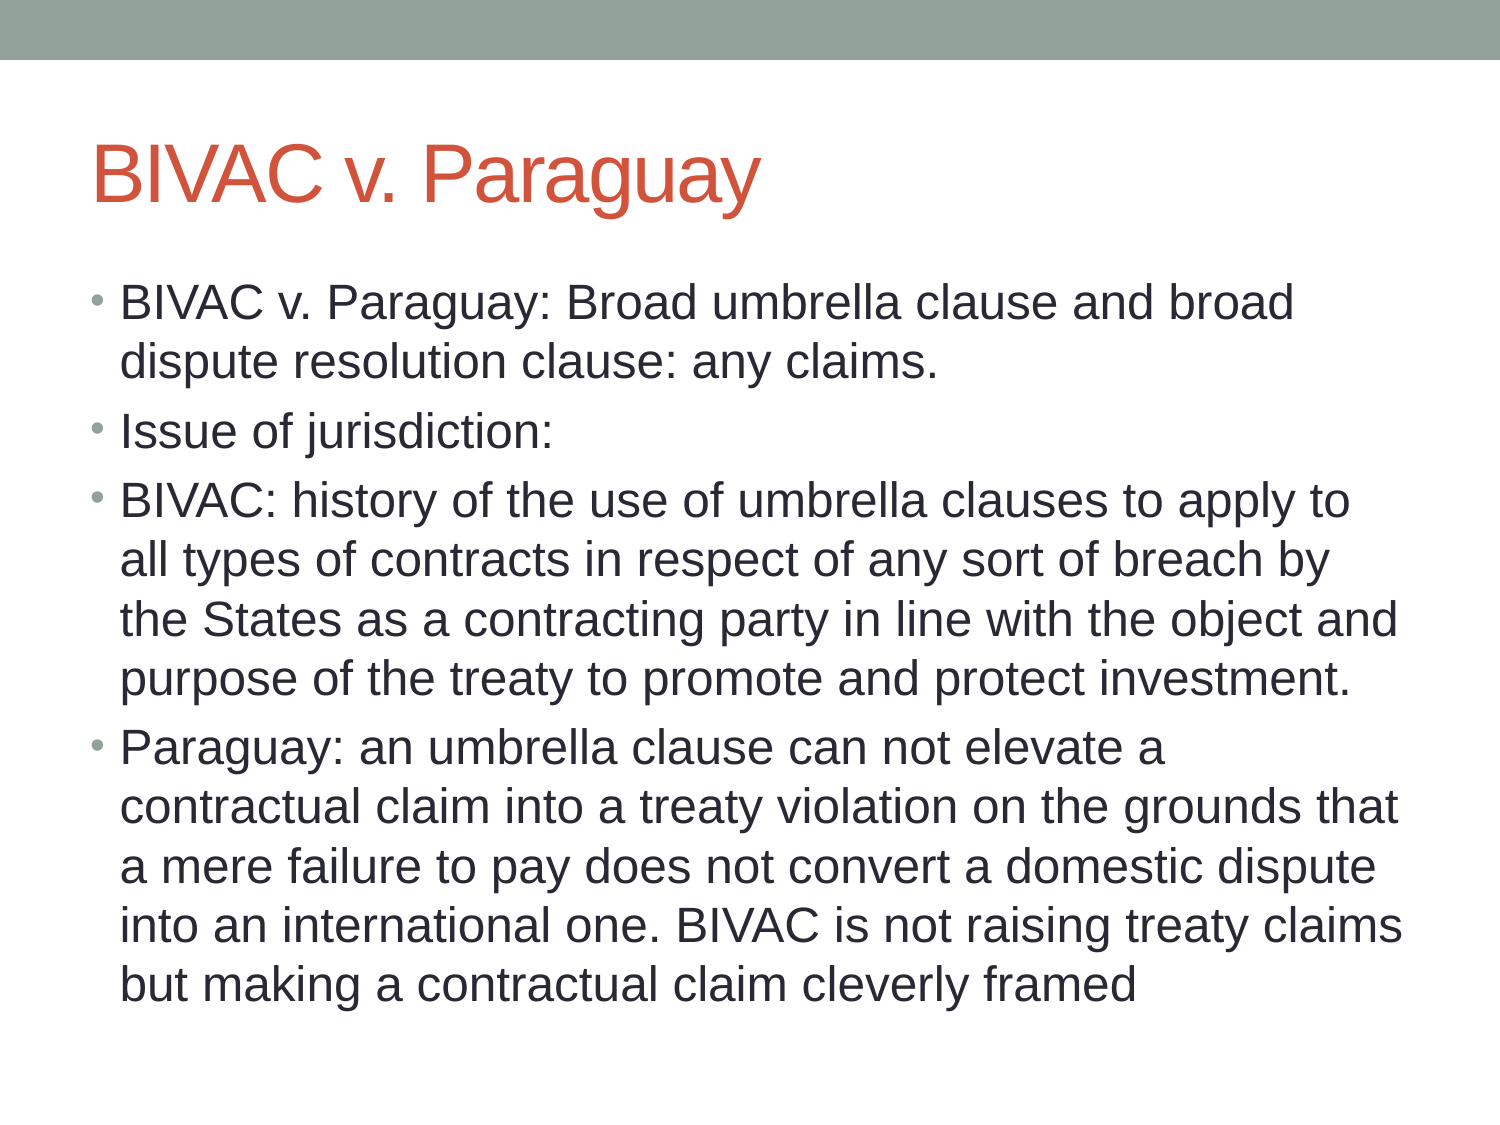

# BIVAC v. Paraguay
BIVAC v. Paraguay: Broad umbrella clause and broad dispute resolution clause: any claims.
Issue of jurisdiction:
BIVAC: history of the use of umbrella clauses to apply to all types of contracts in respect of any sort of breach by the States as a contracting party in line with the object and purpose of the treaty to promote and protect investment.
Paraguay: an umbrella clause can not elevate a contractual claim into a treaty violation on the grounds that a mere failure to pay does not convert a domestic dispute into an international one. BIVAC is not raising treaty claims but making a contractual claim cleverly framed